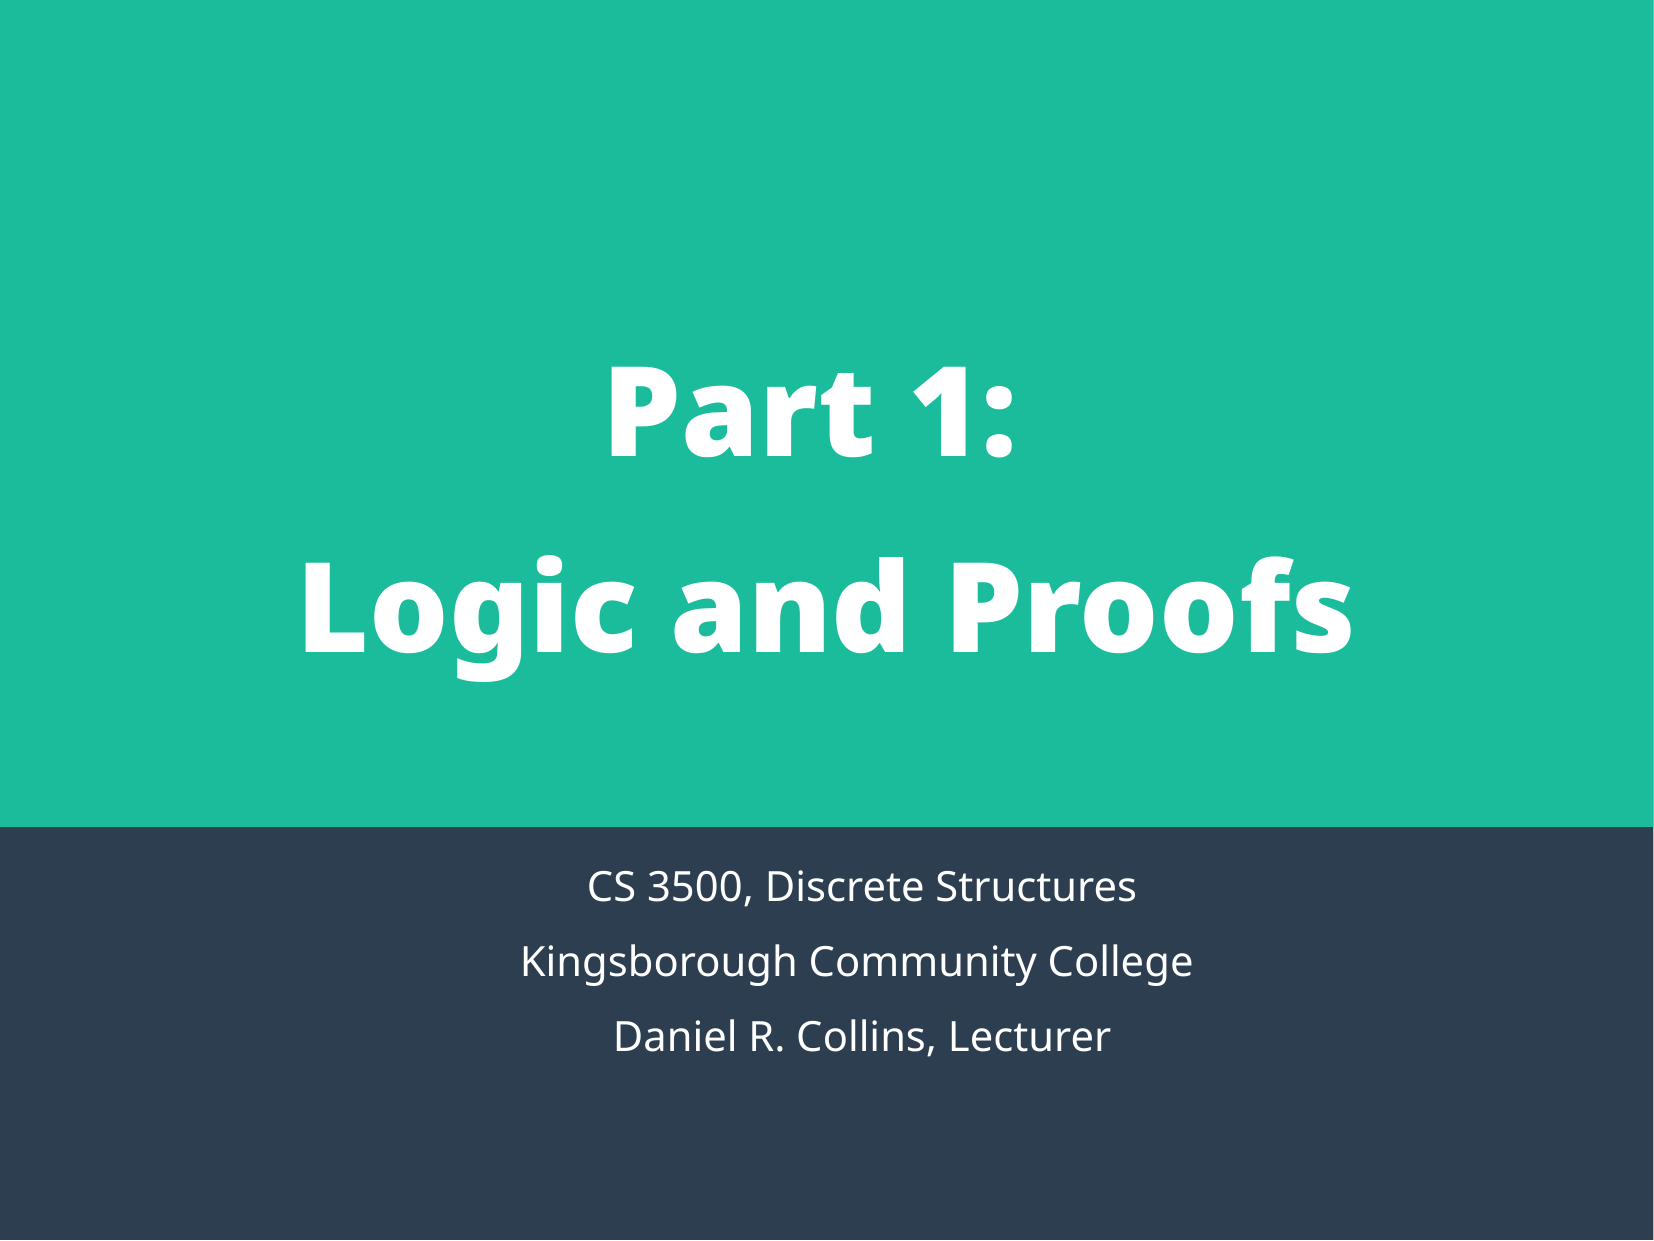

# Part 1: Logic and Proofs
CS 3500, Discrete Structures
Kingsborough Community College
Daniel R. Collins, Lecturer